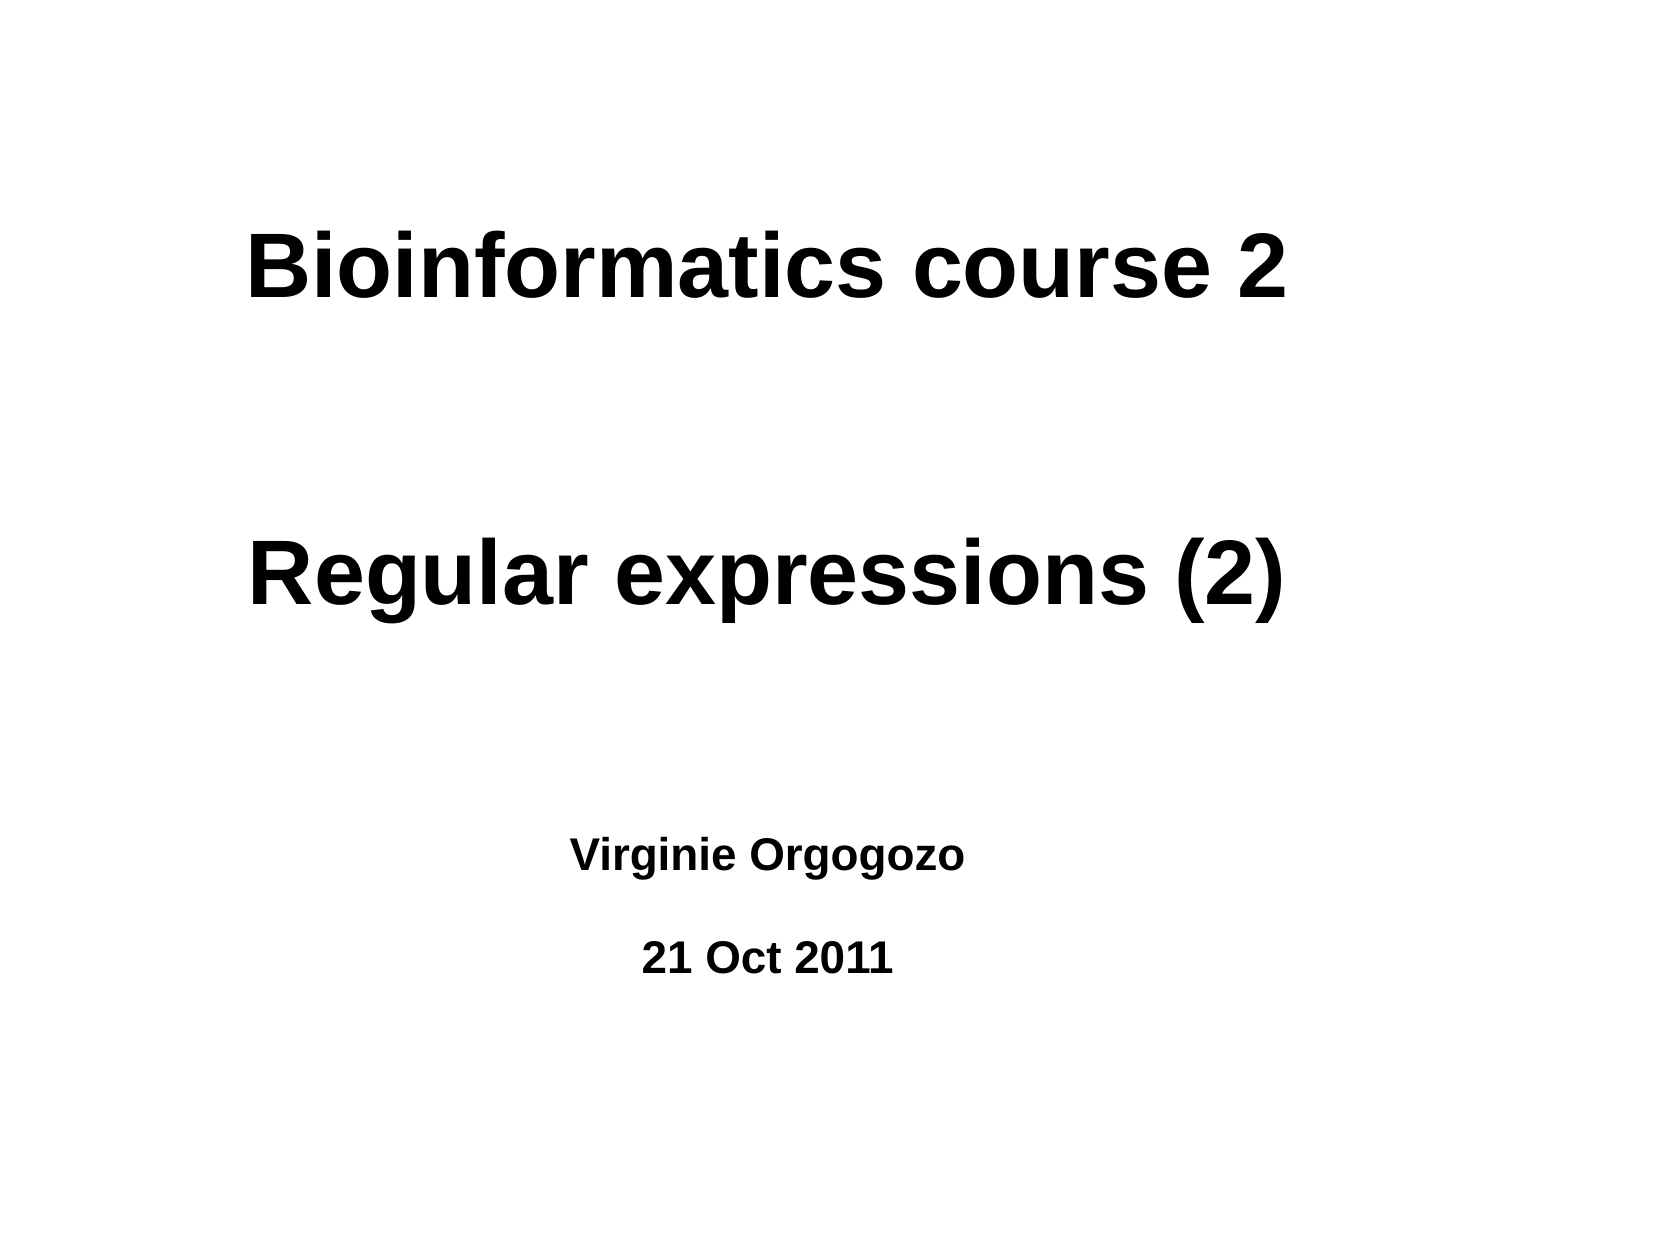

Bioinformatics course 2
Regular expressions (2)
Virginie Orgogozo
21 Oct 2011